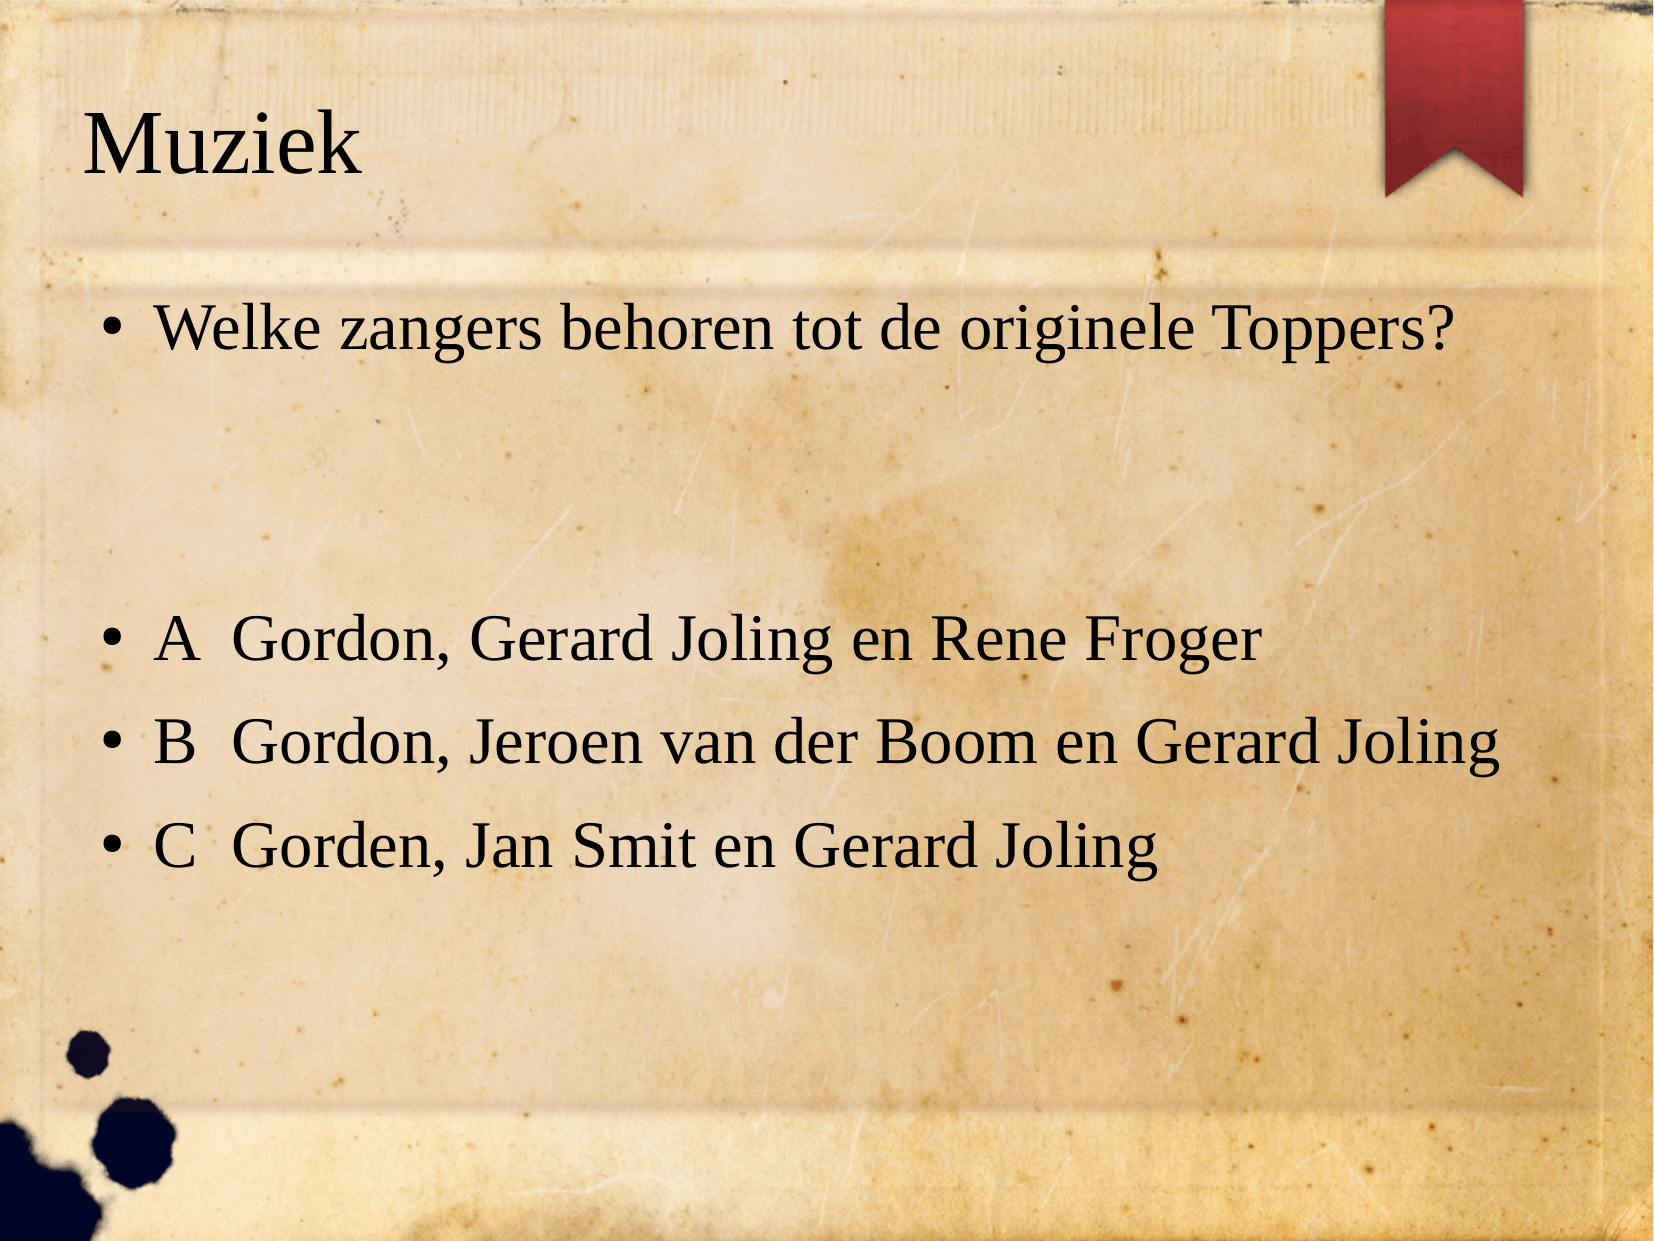

# Muziek
Welke zangers behoren tot de originele Toppers?
A Gordon, Gerard Joling en Rene Froger
B Gordon, Jeroen van der Boom en Gerard Joling
C Gorden, Jan Smit en Gerard Joling